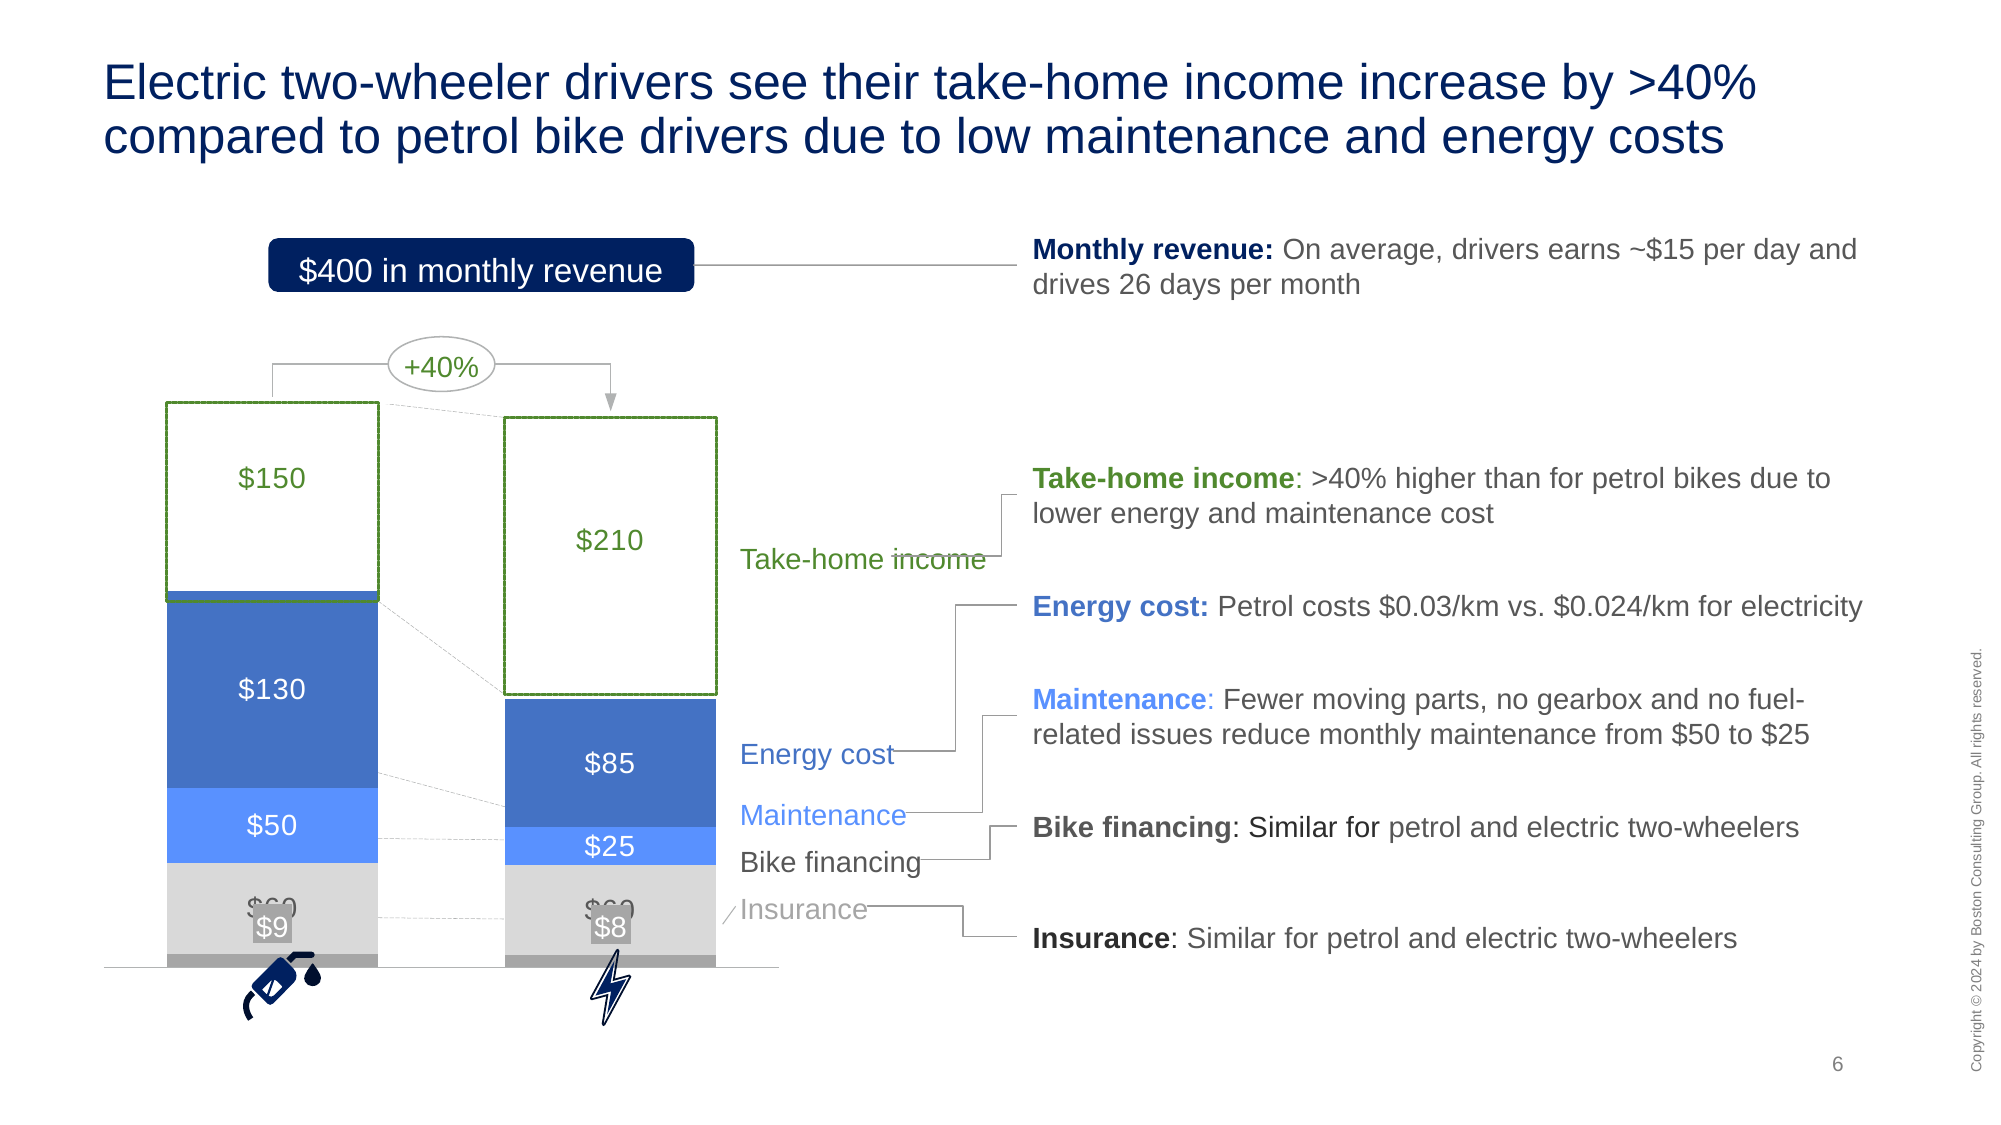

# Electric two-wheeler drivers see their take-home income increase by >40% compared to petrol bike drivers due to low maintenance and energy costs
Monthly revenue: On average, drivers earns ~$15 per day and drives 26 days per month
$400 in monthly revenue
+40%
### Chart
| Category | Series1 | Series2 | Series3 | Series4 | Series5 |
|---|---|---|---|---|---|
| 1 | 9.0 | 60.0 | 50.0 | 130.0 | 150.0 |
| 2 | 8.0 | 60.0 | 25.0 | 85.0 | 210.0 |
Take-home income: >40% higher than for petrol bikes due to lower energy and maintenance cost
Take-home income
Energy cost: Petrol costs $0.03/km vs. $0.024/km for electricity
Maintenance: Fewer moving parts, no gearbox and no fuel-related issues reduce monthly maintenance from $50 to $25
Energy cost
Bike financing: Similar for petrol and electric two-wheelers
Maintenance
Bike financing
Insurance
Insurance: Similar for petrol and electric two-wheelers
$9
$8